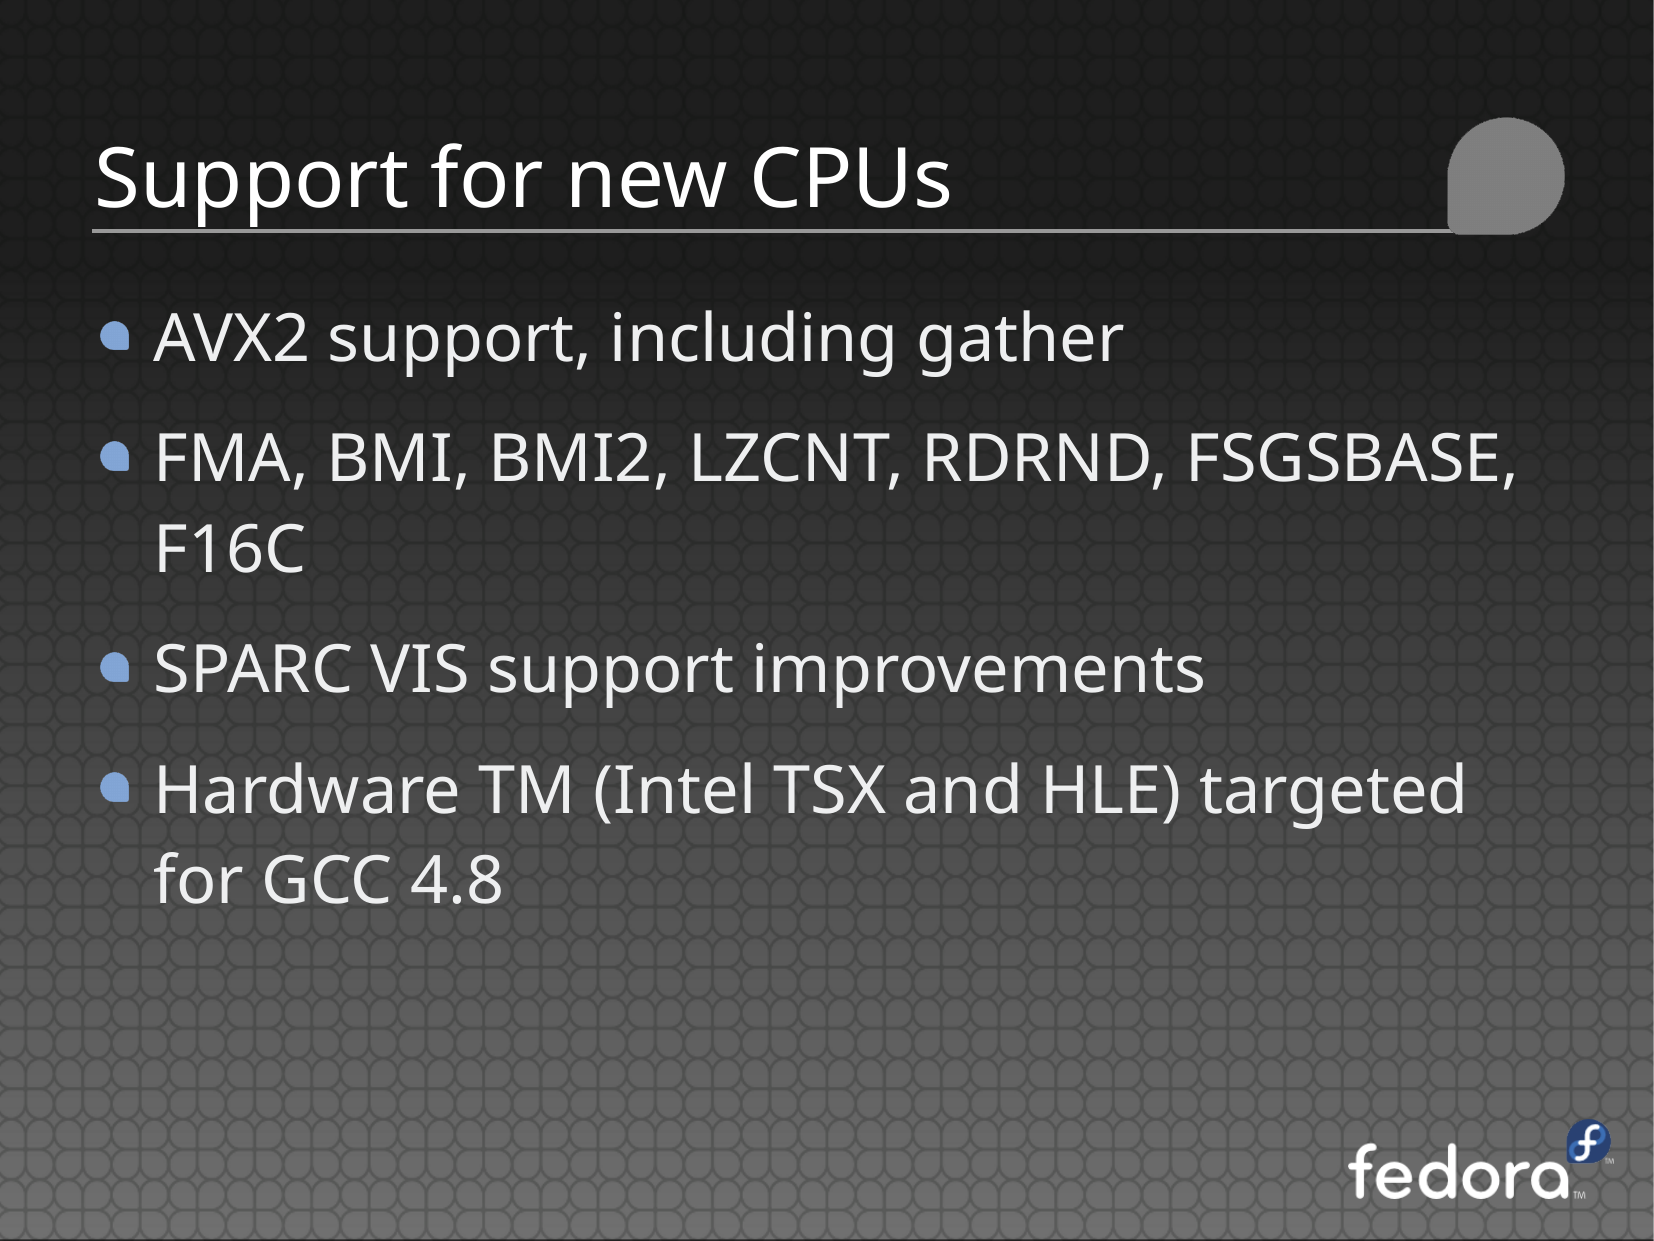

Support for new CPUs
# AVX2 support, including gather
FMA, BMI, BMI2, LZCNT, RDRND, FSGSBASE, F16C
SPARC VIS support improvements
Hardware TM (Intel TSX and HLE) targeted for GCC 4.8